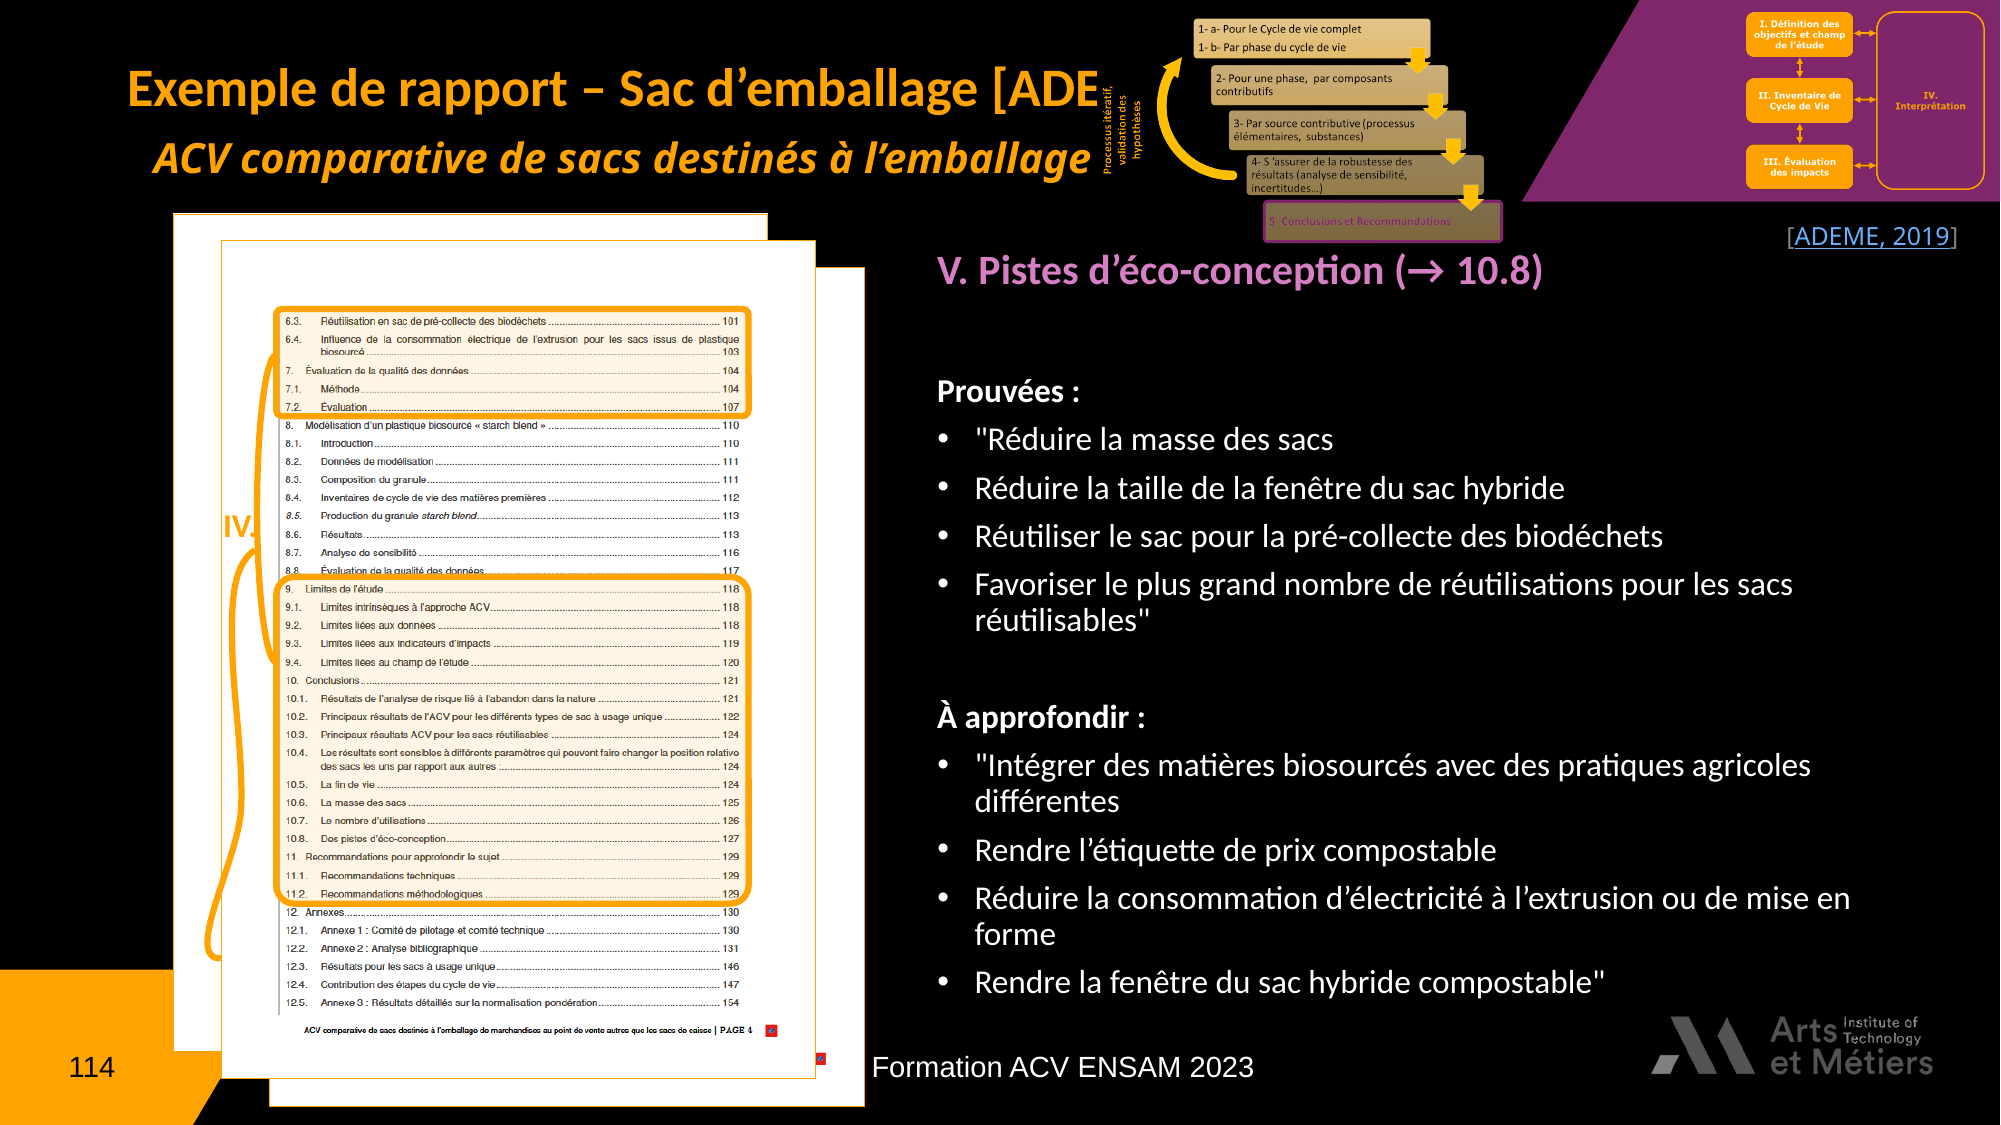

# Exemple de rapport – Sac d’emballage [ADEME]
ACV comparative de sacs destinés à l’emballage de marchandises
[ADEME, 2019]
V. Pistes d’éco-conception (→ 10.8)
Prouvées :
"Réduire la masse des sacs
Réduire la taille de la fenêtre du sac hybride
Réutiliser le sac pour la pré-collecte des biodéchets
Favoriser le plus grand nombre de réutilisations pour les sacs réutilisables"
À approfondir :
"Intégrer des matières biosourcés avec des pratiques agricoles différentes
Rendre l’étiquette de prix compostable
Réduire la consommation d’électricité à l’extrusion ou de mise en forme
Rendre la fenêtre du sac hybride compostable"
IV.